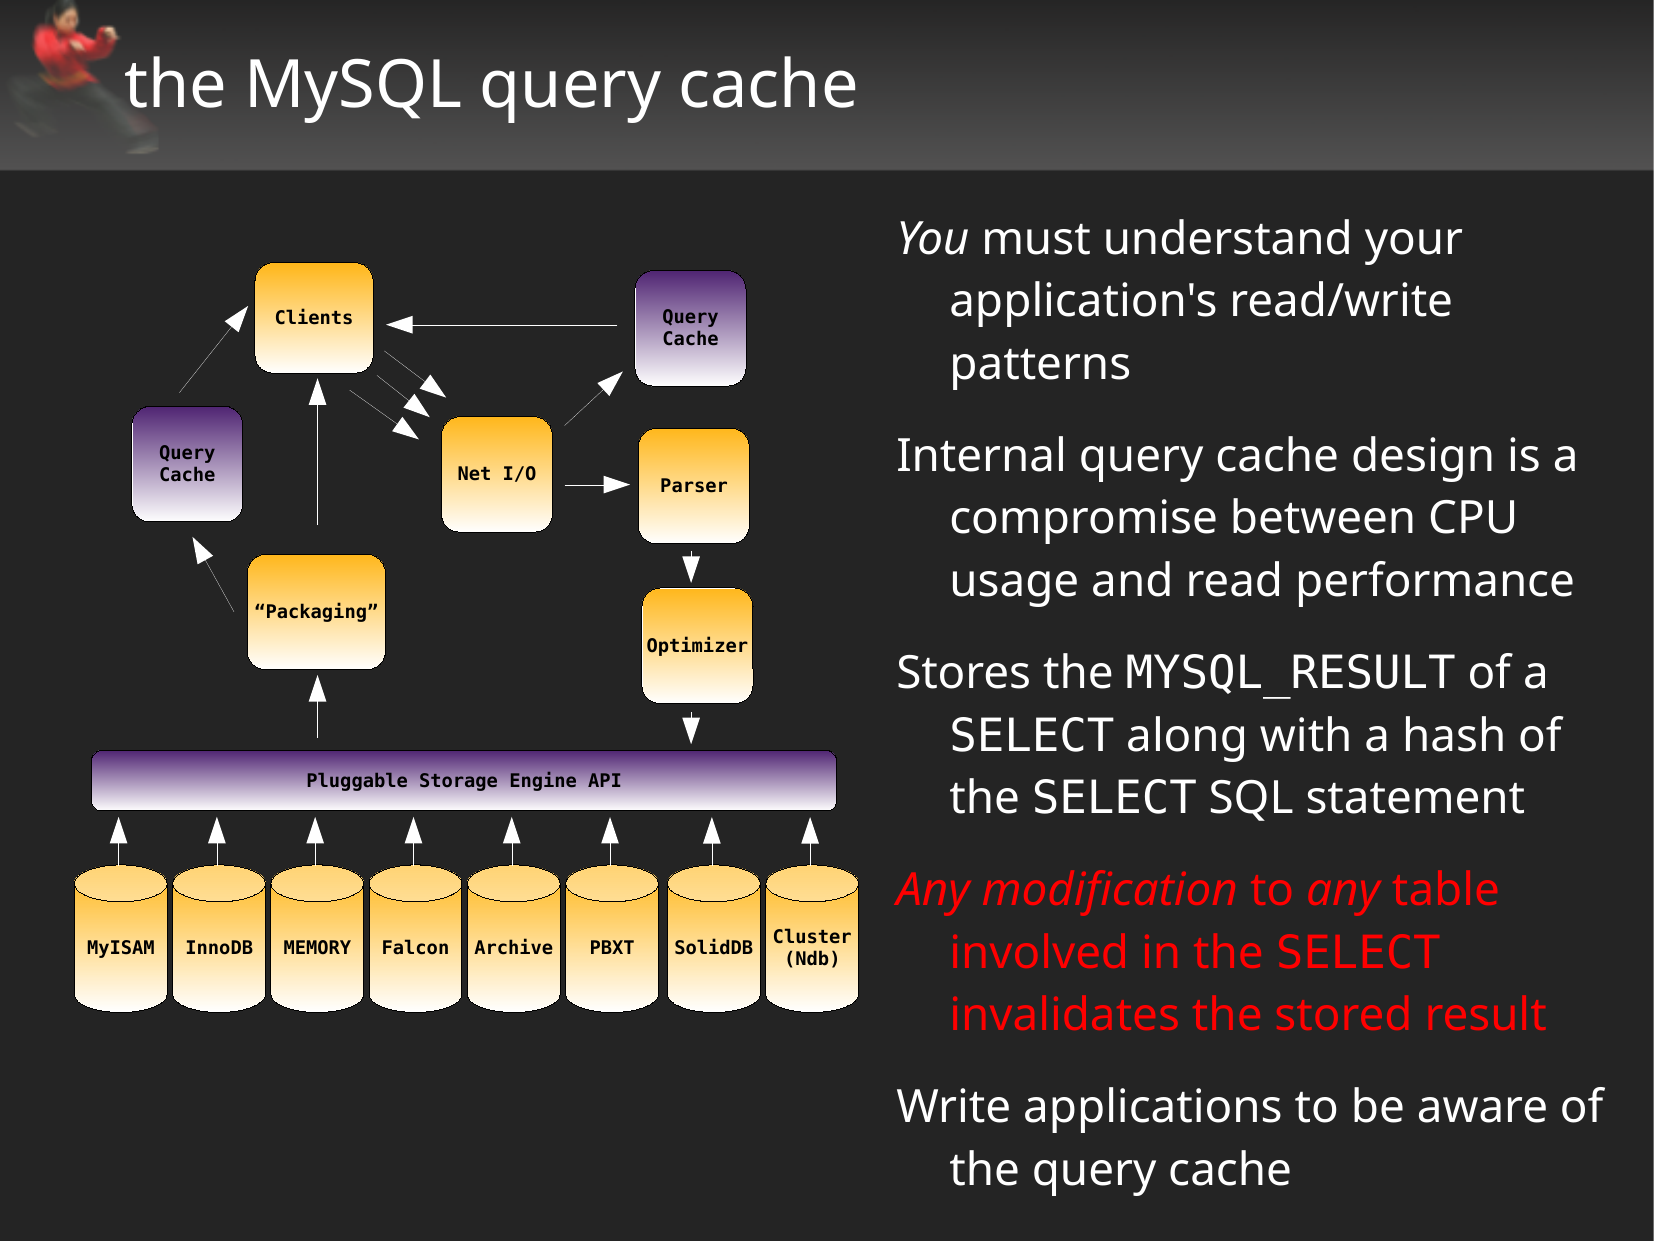

# the MySQL query cache
You must understand your application's read/write patterns
Internal query cache design is a compromise between CPU usage and read performance
Stores the MYSQL_RESULT of a SELECT along with a hash of the SELECT SQL statement
Any modification to any table involved in the SELECT invalidates the stored result
Write applications to be aware of the query cache
Use SELECT SQL_NO_CACHE
Clients
Query
Cache
Query
Cache
Net I/O
Parser
“Packaging”
Optimizer
Pluggable Storage Engine API
MyISAM
InnoDB
MEMORY
Falcon
Archive
PBXT
SolidDB
Cluster
(Ndb)